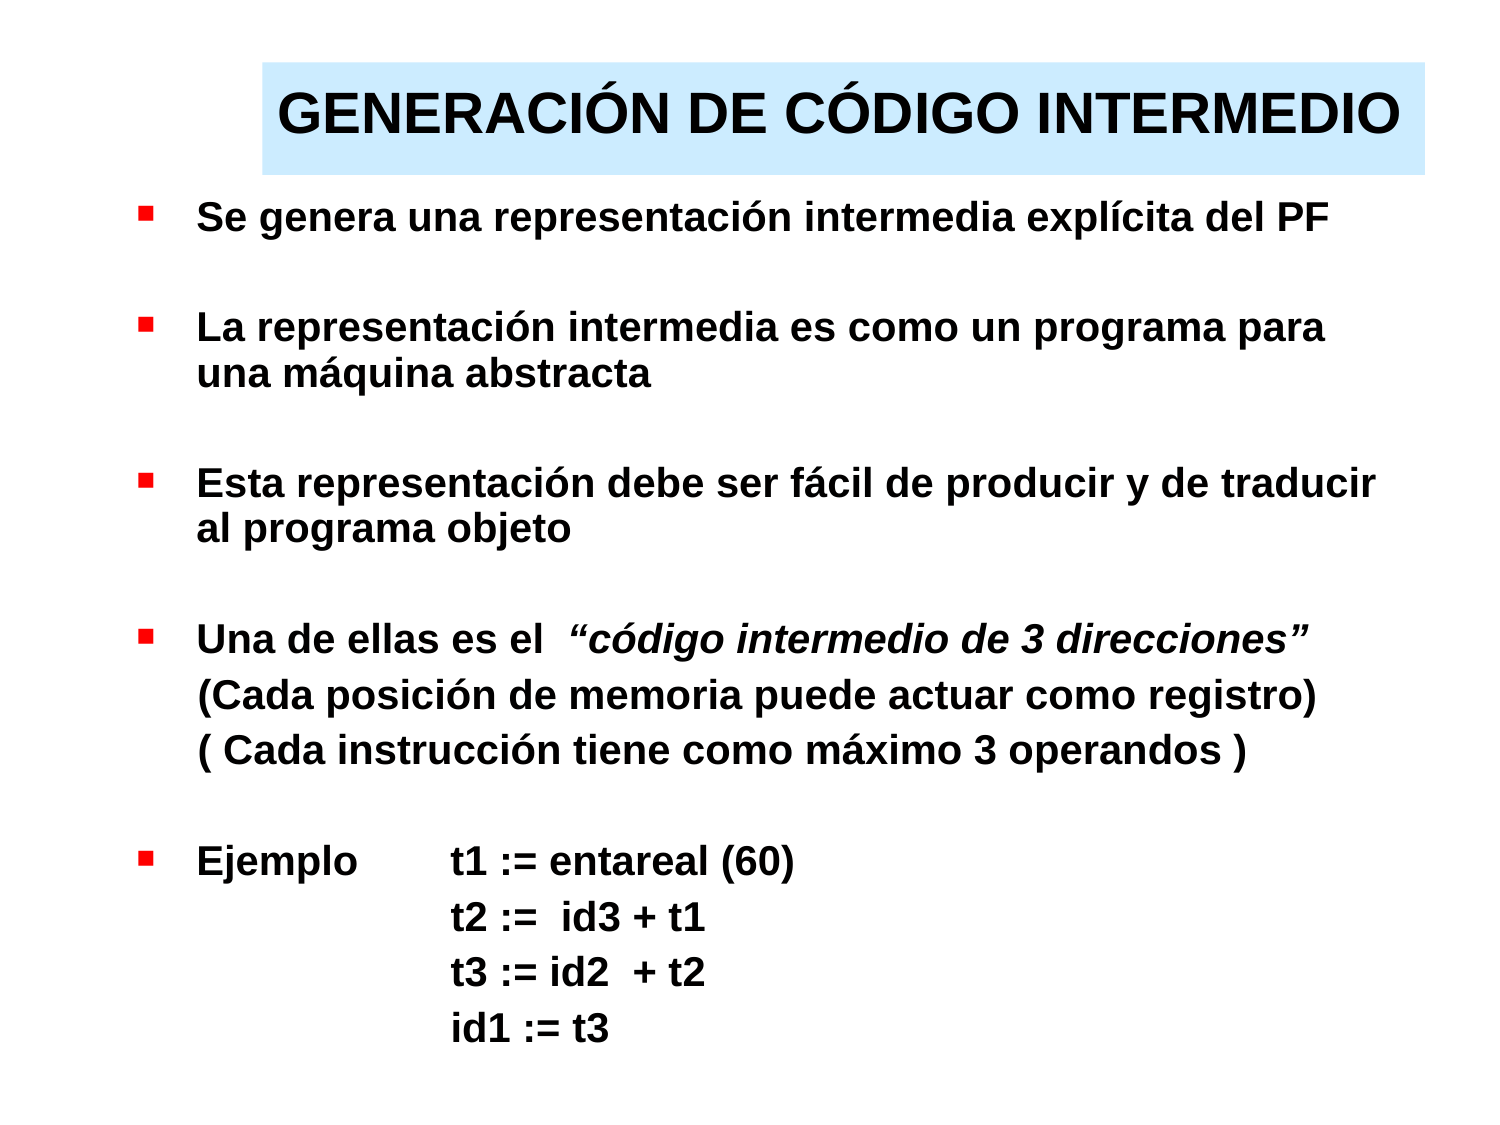

GENERACIÓN DE CÓDIGO INTERMEDIO
# Se genera una representación intermedia explícita del PF
La representación intermedia es como un programa para una máquina abstracta
Esta representación debe ser fácil de producir y de traducir al programa objeto
Una de ellas es el “código intermedio de 3 direcciones”
 (Cada posición de memoria puede actuar como registro)
 ( Cada instrucción tiene como máximo 3 operandos )
Ejemplo t1 := entareal (60)
 t2 := id3 + t1
 t3 := id2 + t2
 id1 := t3
Año 2004
29